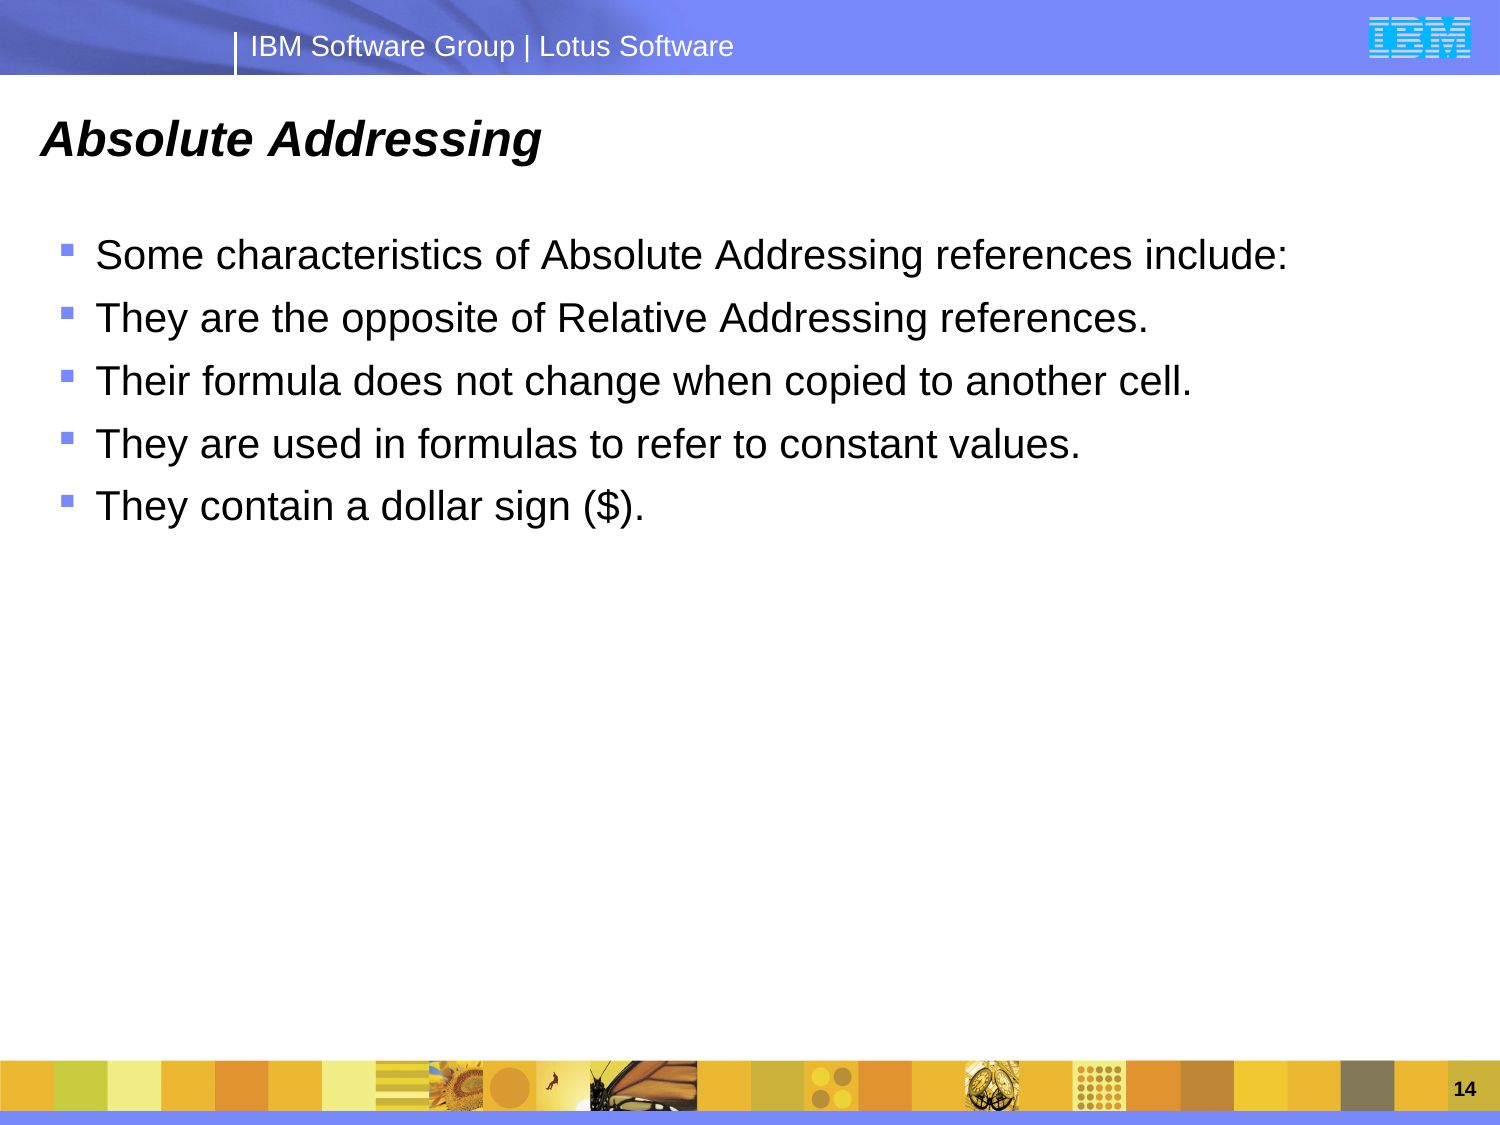

# Absolute Addressing
Some characteristics of Absolute Addressing references include:
They are the opposite of Relative Addressing references.
Their formula does not change when copied to another cell.
They are used in formulas to refer to constant values.
They contain a dollar sign ($).
14